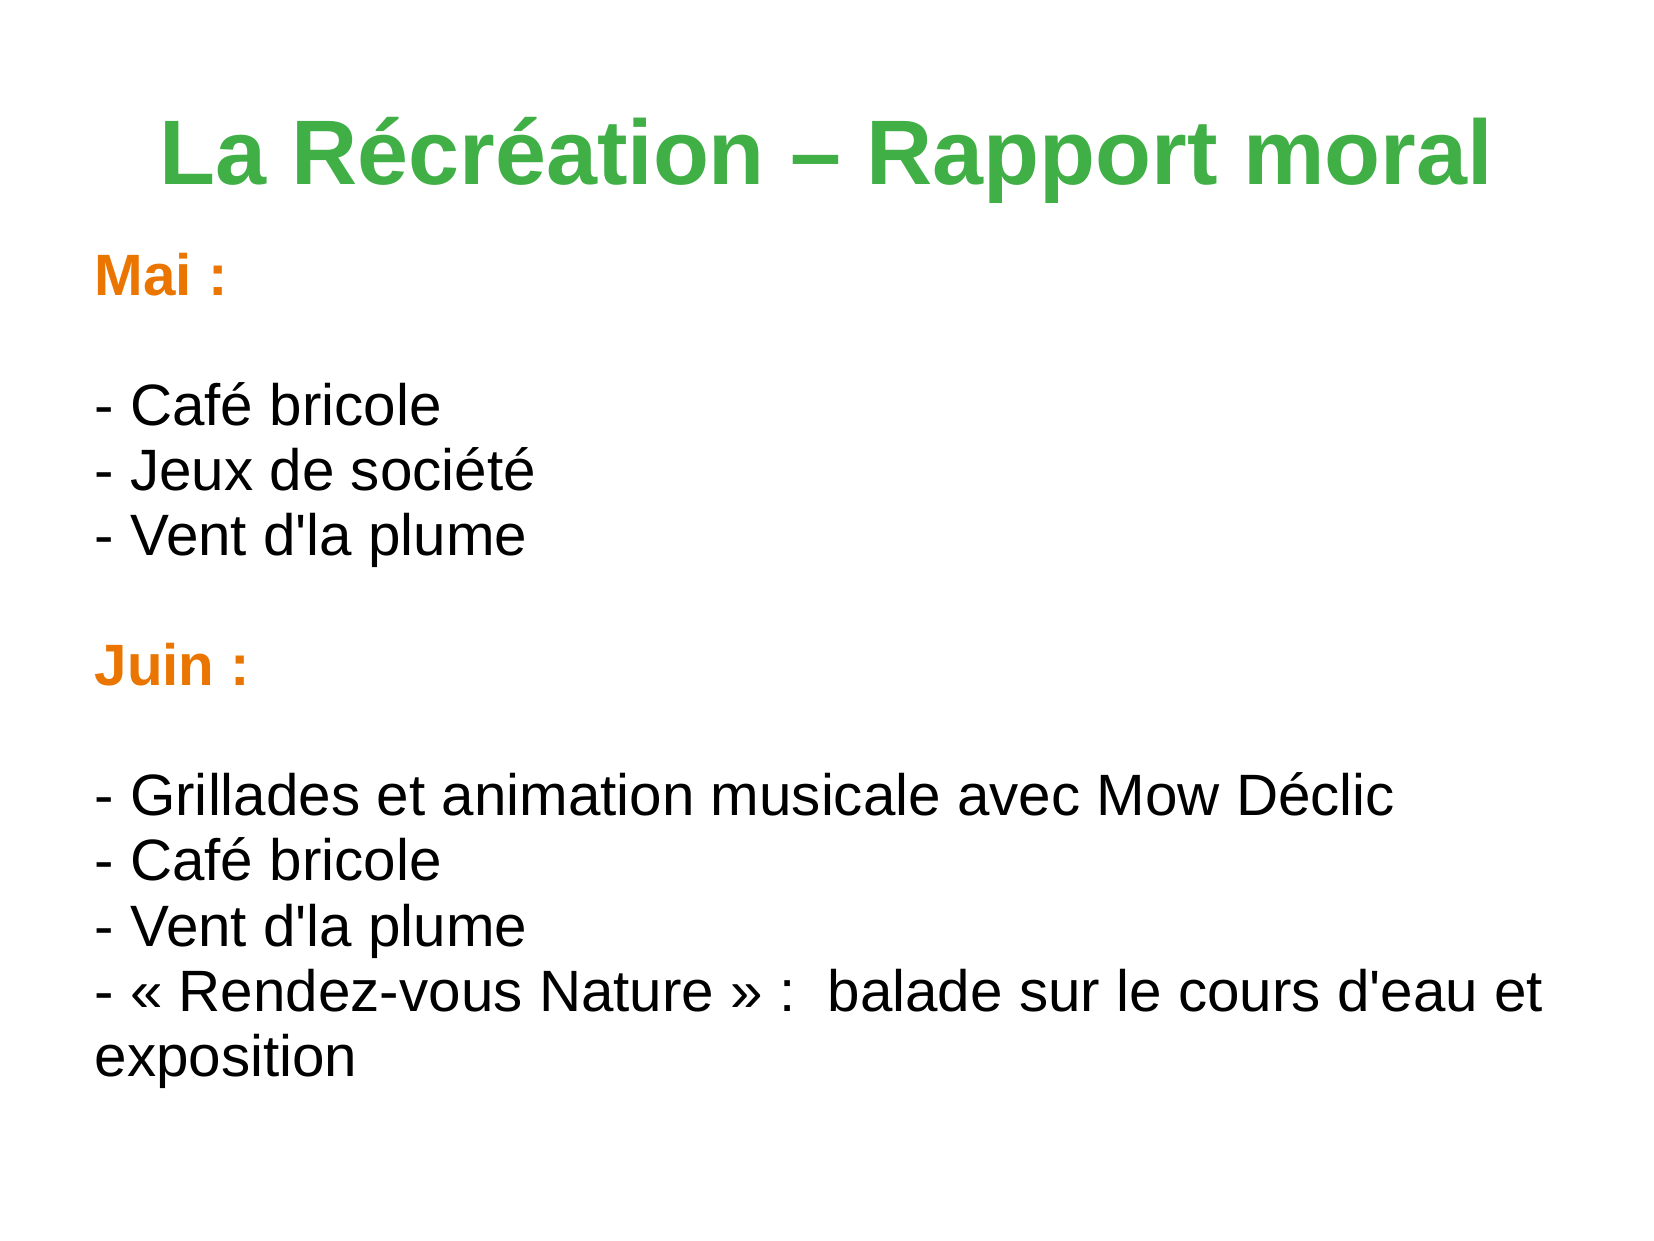

La Récréation – Rapport moral
# Mai :
- Café bricole
- Jeux de société
- Vent d'la plume
Juin :
- Grillades et animation musicale avec Mow Déclic
- Café bricole
- Vent d'la plume
- « Rendez-vous Nature » : balade sur le cours d'eau et exposition